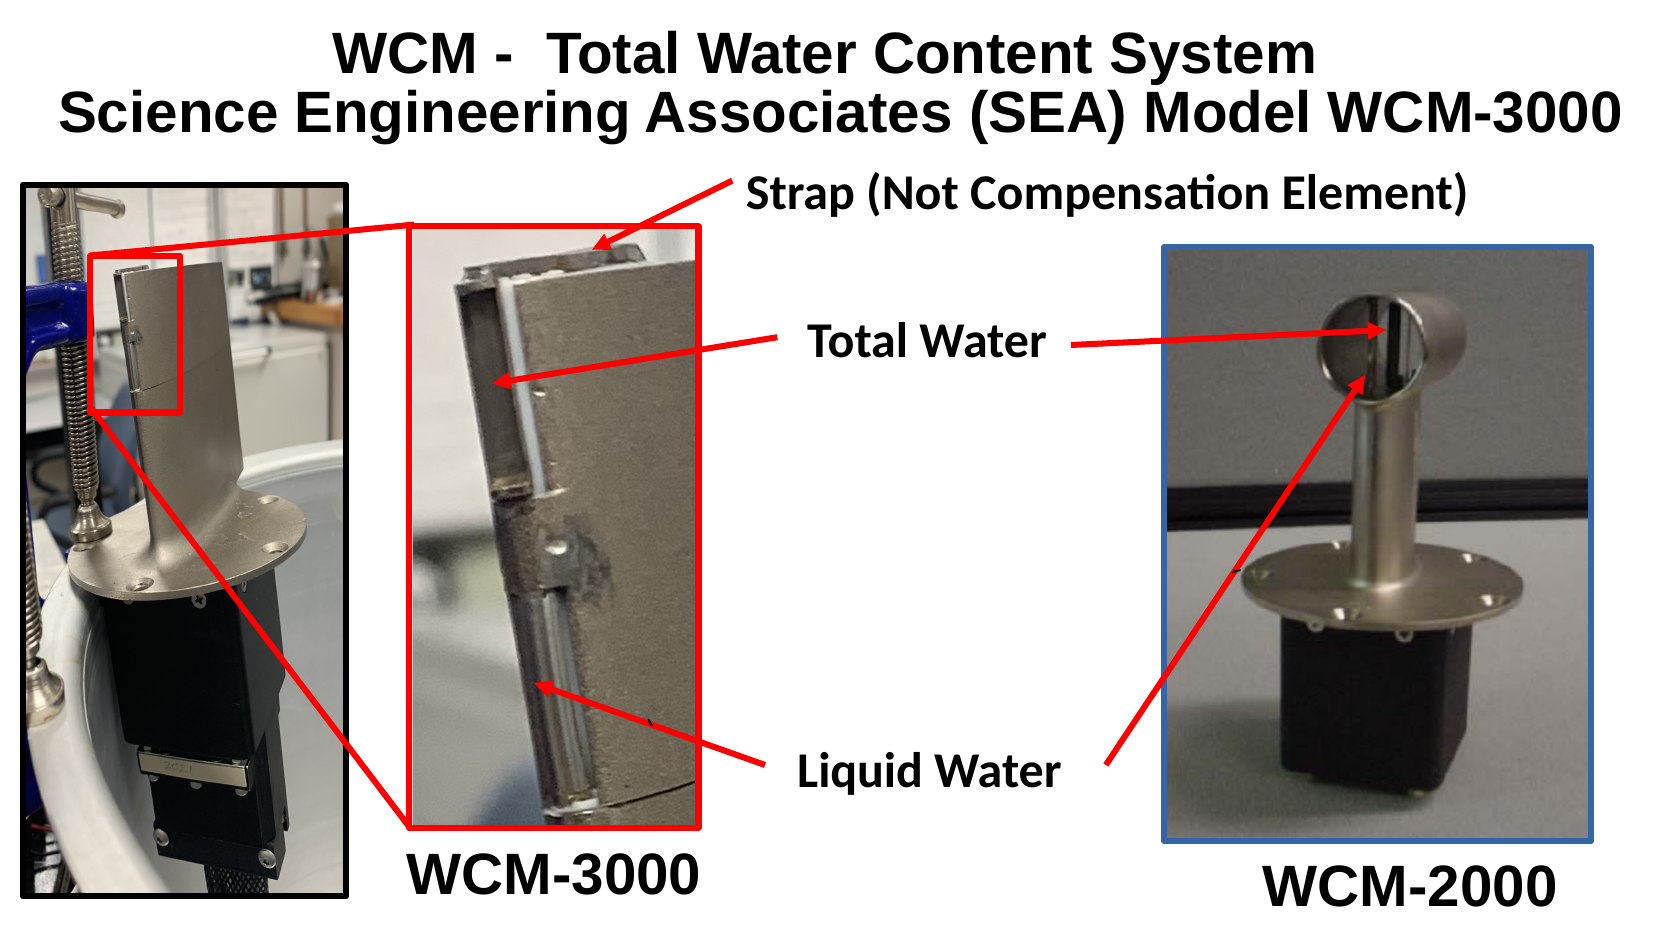

WCM - Total Water Content System
 Science Engineering Associates (SEA) Model WCM-3000
Strap (Not Compensation Element)
Total Water
`
`
Liquid Water
WCM-3000
WCM-2000